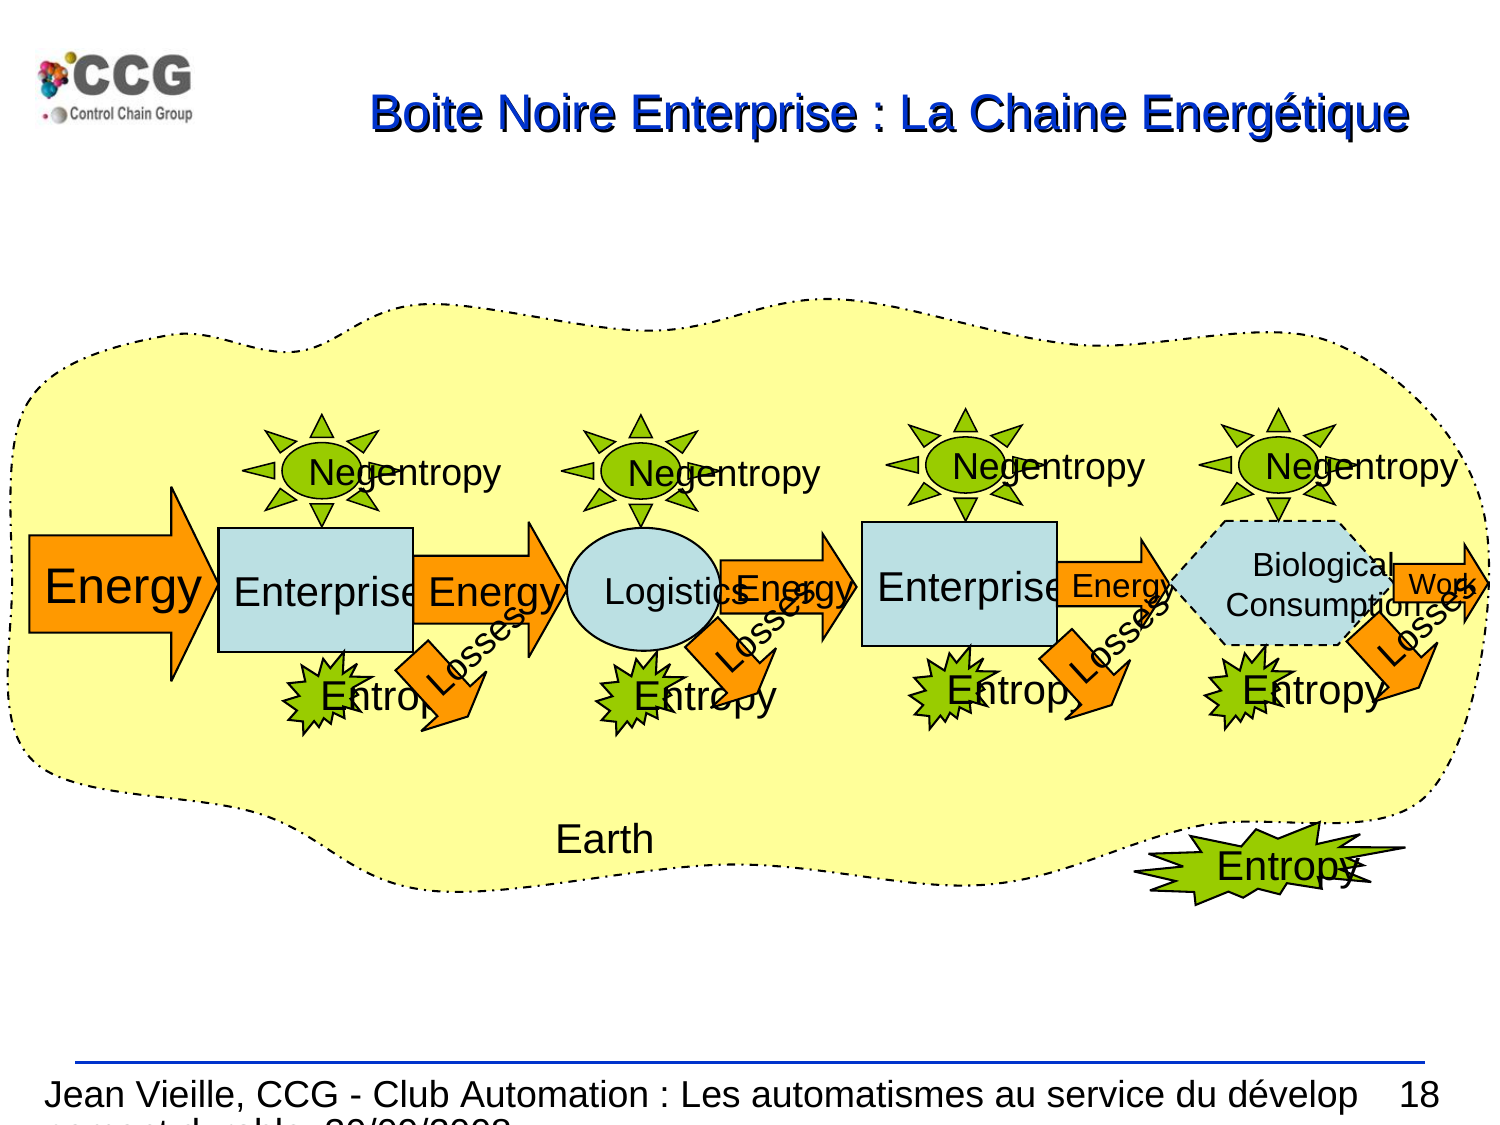

# Boite Noire Enterprise : La Chaine Energétique
Negentropy
Negentropy
Negentropy
Negentropy
Energy
Biological
Consumption
Energy
Enterprise
Enterprise
Logistics
Energy
Energy
Work
Losses
Losses
Losses
Losses
Entropy
Entropy
Entropy
Entropy
Earth
Entropy
Jean Vieille, CCG - Club Automation : Les automatismes au service du développement durable  30/09/2008
18